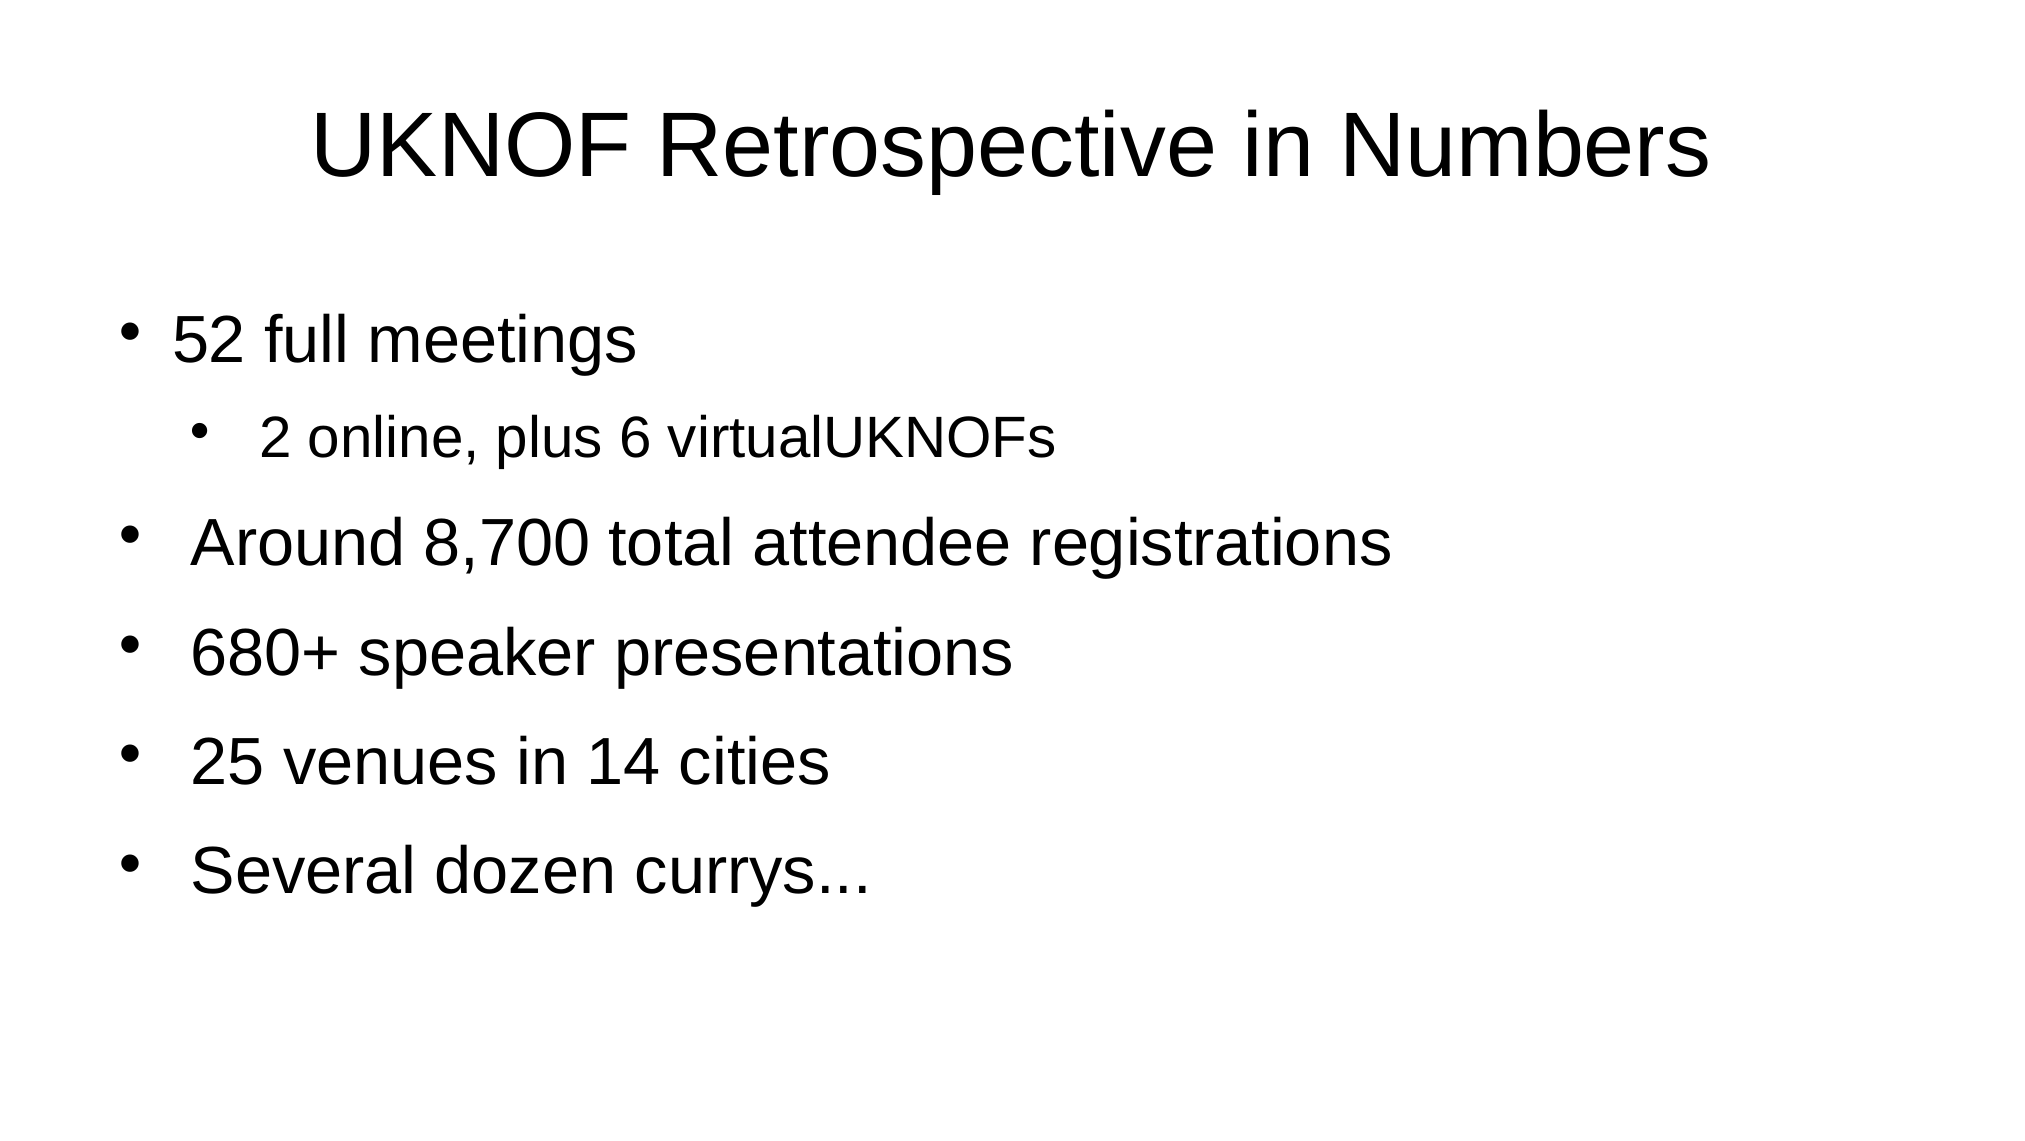

# UKNOF Retrospective in Numbers
52 full meetings
 2 online, plus 6 virtualUKNOFs
 Around 8,700 total attendee registrations
 680+ speaker presentations
 25 venues in 14 cities
 Several dozen currys...